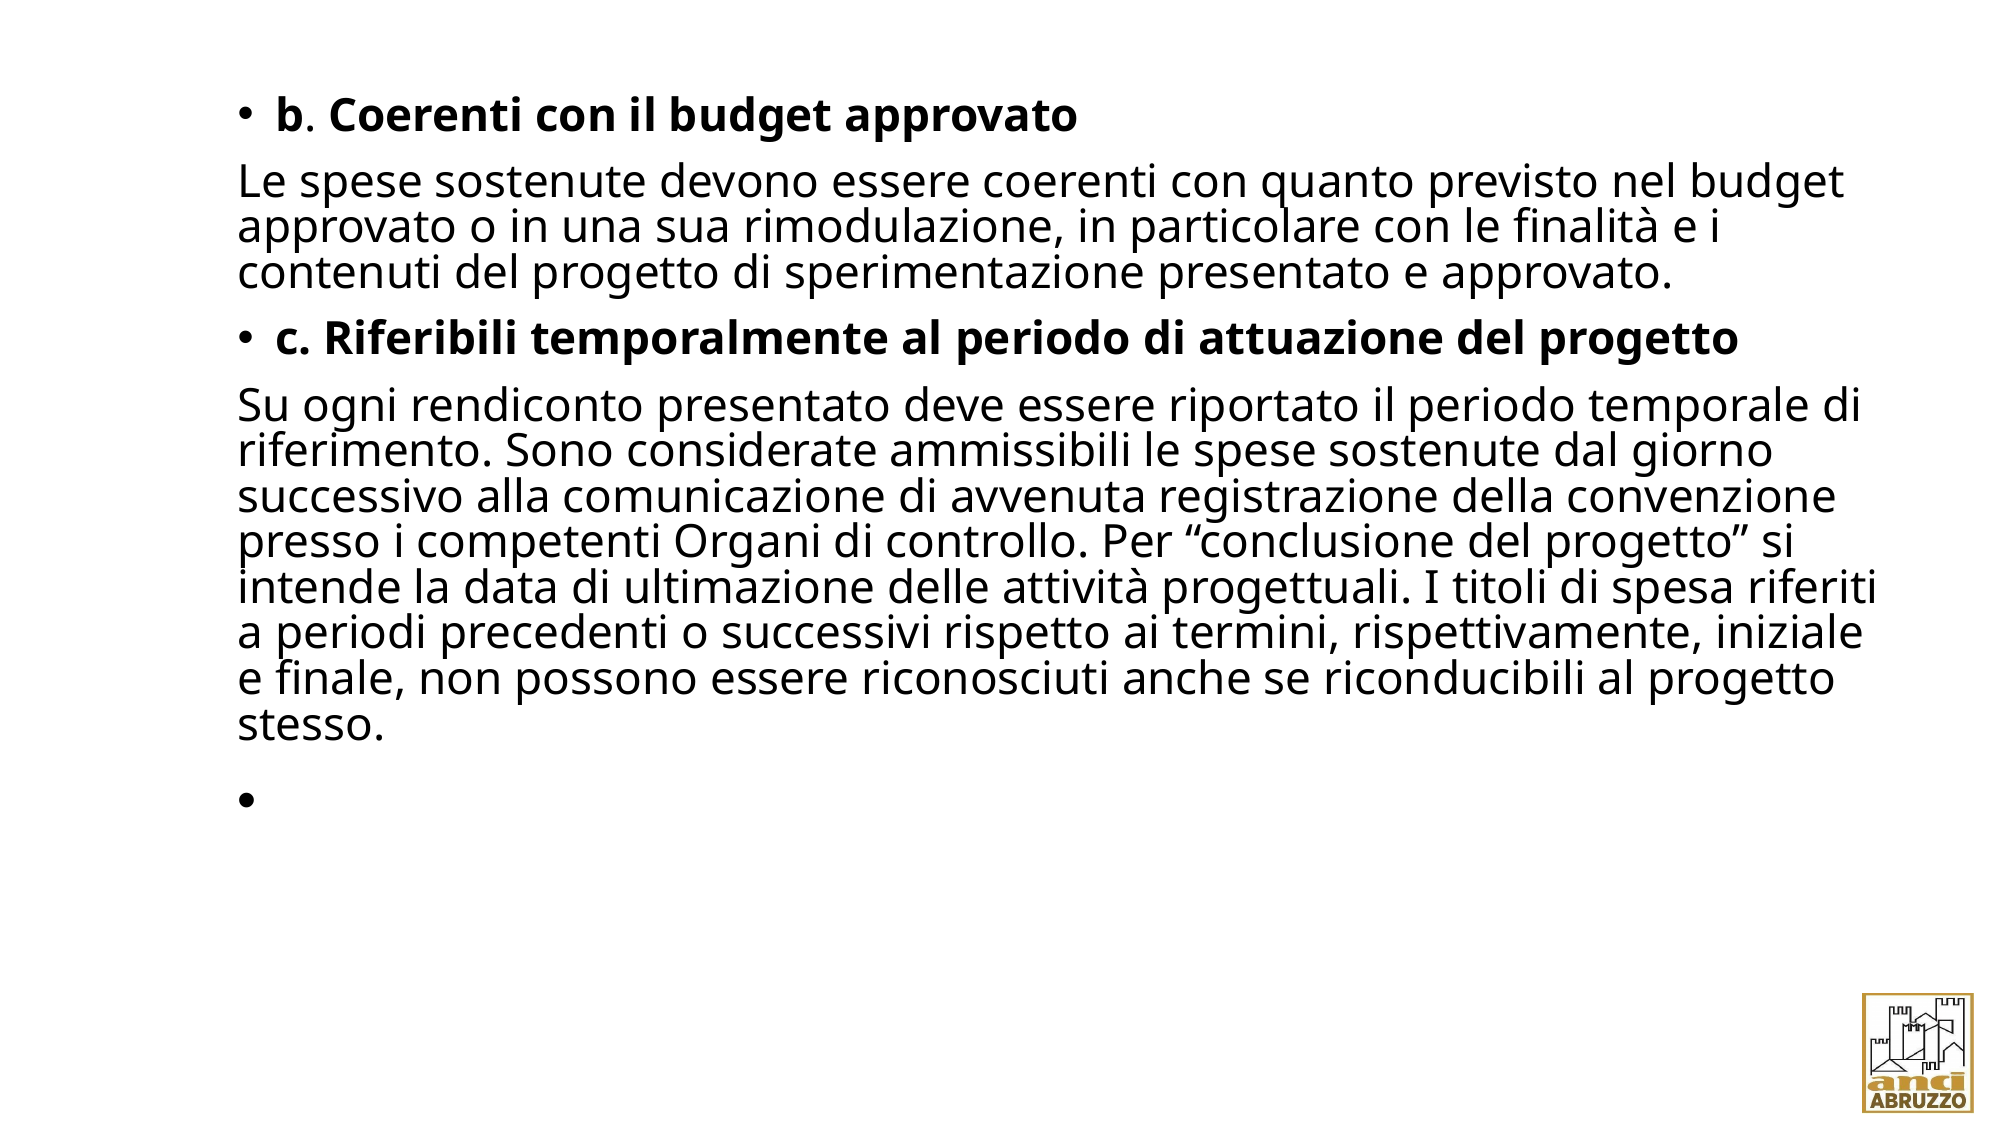

# b. Coerenti con il budget approvato
Le spese sostenute devono essere coerenti con quanto previsto nel budget approvato o in una sua rimodulazione, in particolare con le finalità e i contenuti del progetto di sperimentazione presentato e approvato.
c. Riferibili temporalmente al periodo di attuazione del progetto
Su ogni rendiconto presentato deve essere riportato il periodo temporale di riferimento. Sono considerate ammissibili le spese sostenute dal giorno successivo alla comunicazione di avvenuta registrazione della convenzione presso i competenti Organi di controllo. Per “conclusione del progetto” si intende la data di ultimazione delle attività progettuali. I titoli di spesa riferiti a periodi precedenti o successivi rispetto ai termini, rispettivamente, iniziale e finale, non possono essere riconosciuti anche se riconducibili al progetto stesso.